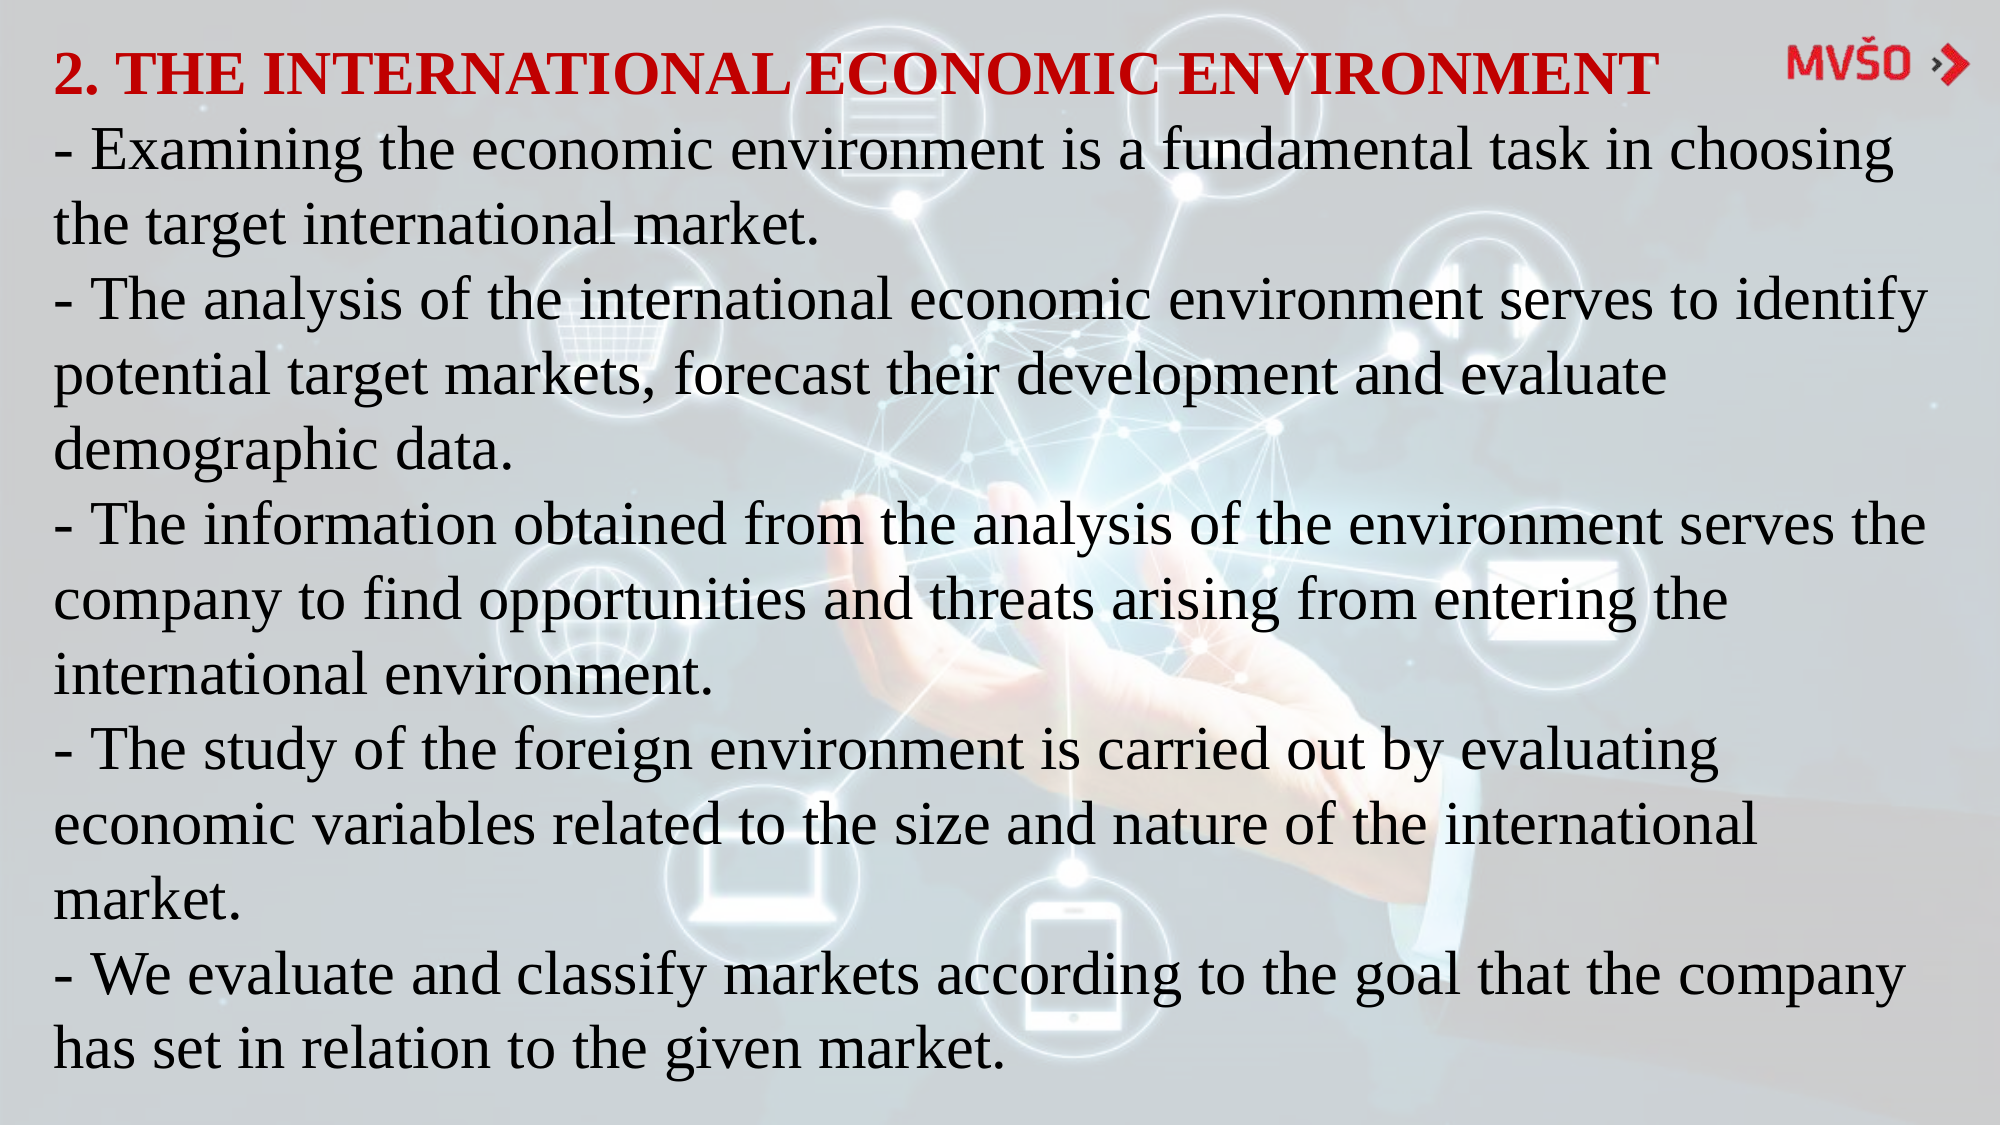

2. THE INTERNATIONAL ECONOMIC ENVIRONMENT
- Examining the economic environment is a fundamental task in choosing the target international market.
- The analysis of the international economic environment serves to identify potential target markets, forecast their development and evaluate demographic data.
- The information obtained from the analysis of the environment serves the company to find opportunities and threats arising from entering the international environment.
- The study of the foreign environment is carried out by evaluating economic variables related to the size and nature of the international market.
- We evaluate and classify markets according to the goal that the company has set in relation to the given market.